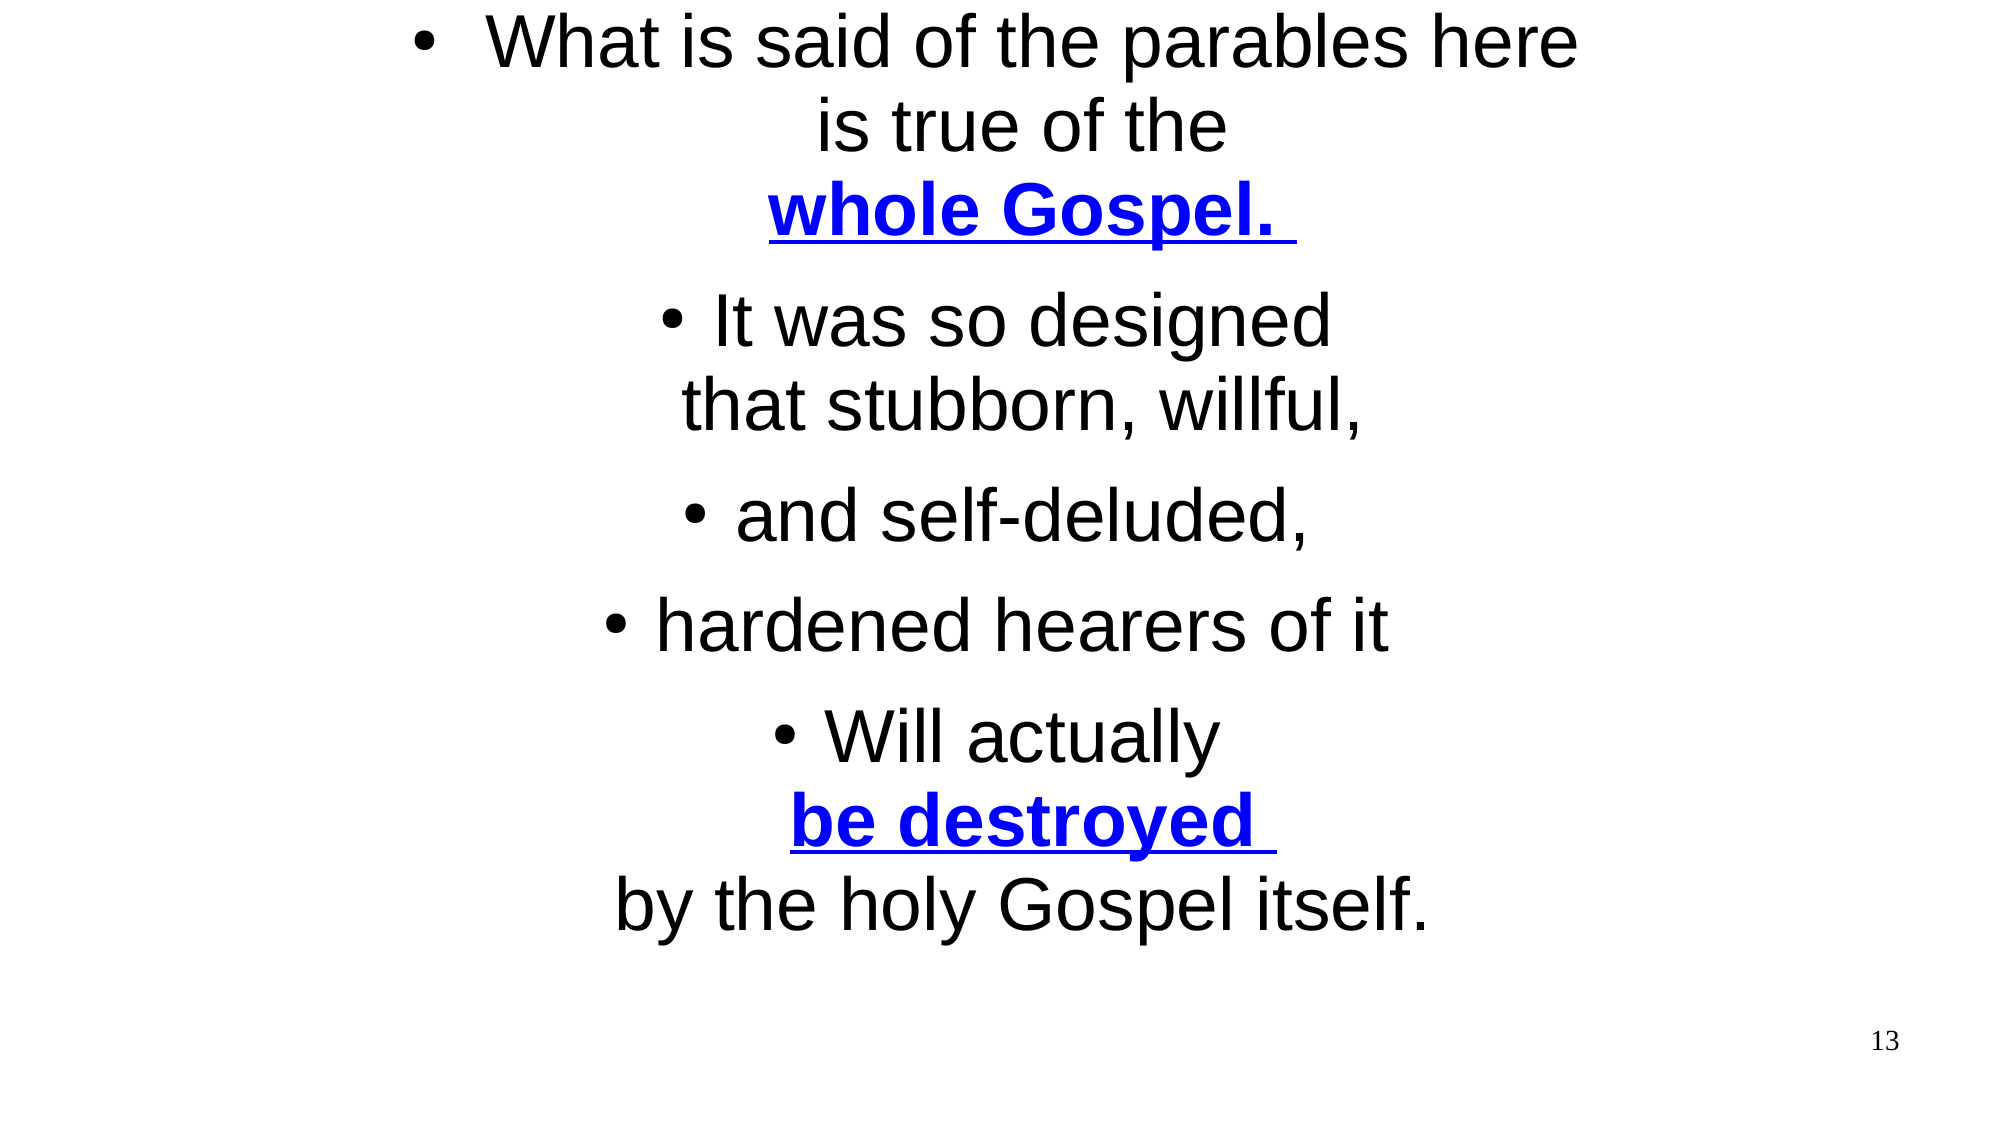

# What is said of the parables here is true of the whole Gospel.
It was so designed
that stubborn, willful,
and self-deluded,
hardened hearers of it
Will actually
be destroyed
by the holy Gospel itself.
13